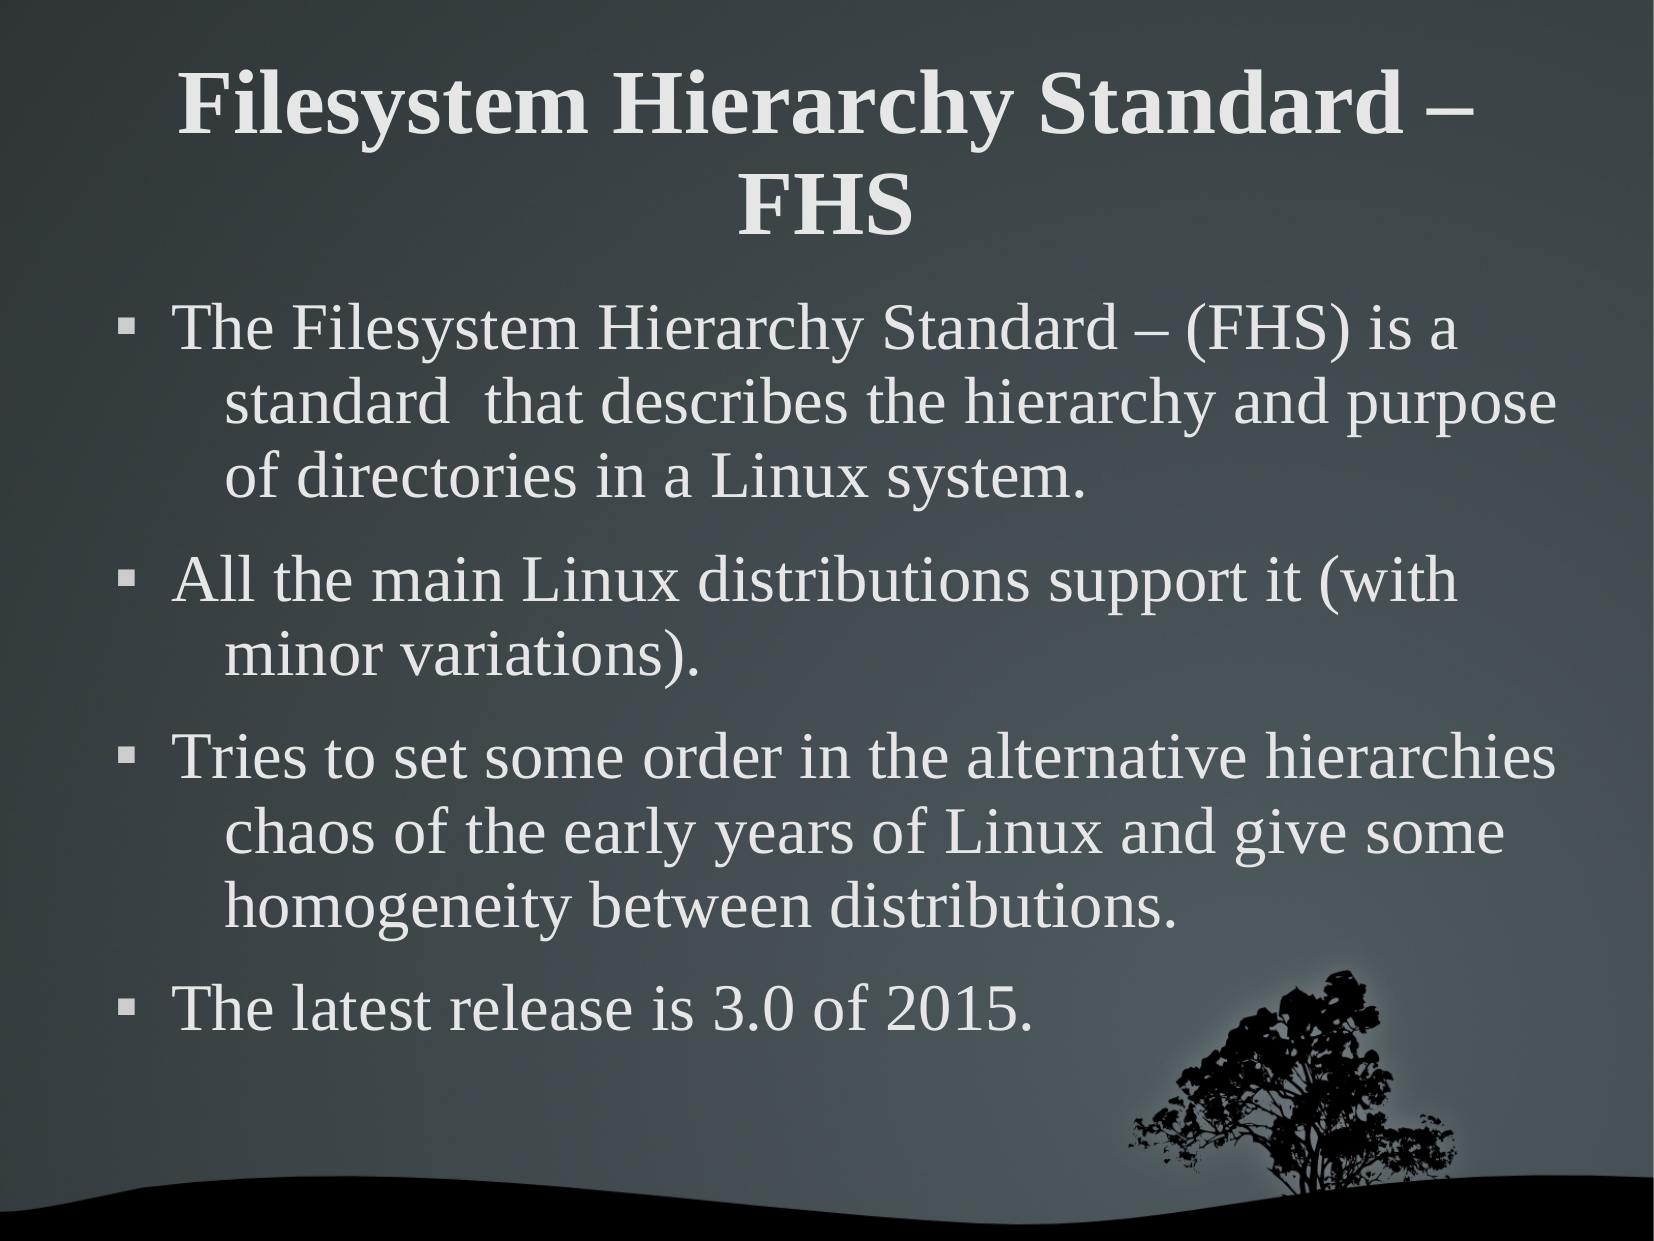

# Filesystem Hierarchy Standard – FHS
The Filesystem Hierarchy Standard – (FHS) is a standard that describes the hierarchy and purpose of directories in a Linux system.
All the main Linux distributions support it (with minor variations).
Tries to set some order in the alternative hierarchies chaos of the early years of Linux and give some homogeneity between distributions.
The latest release is 3.0 of 2015.